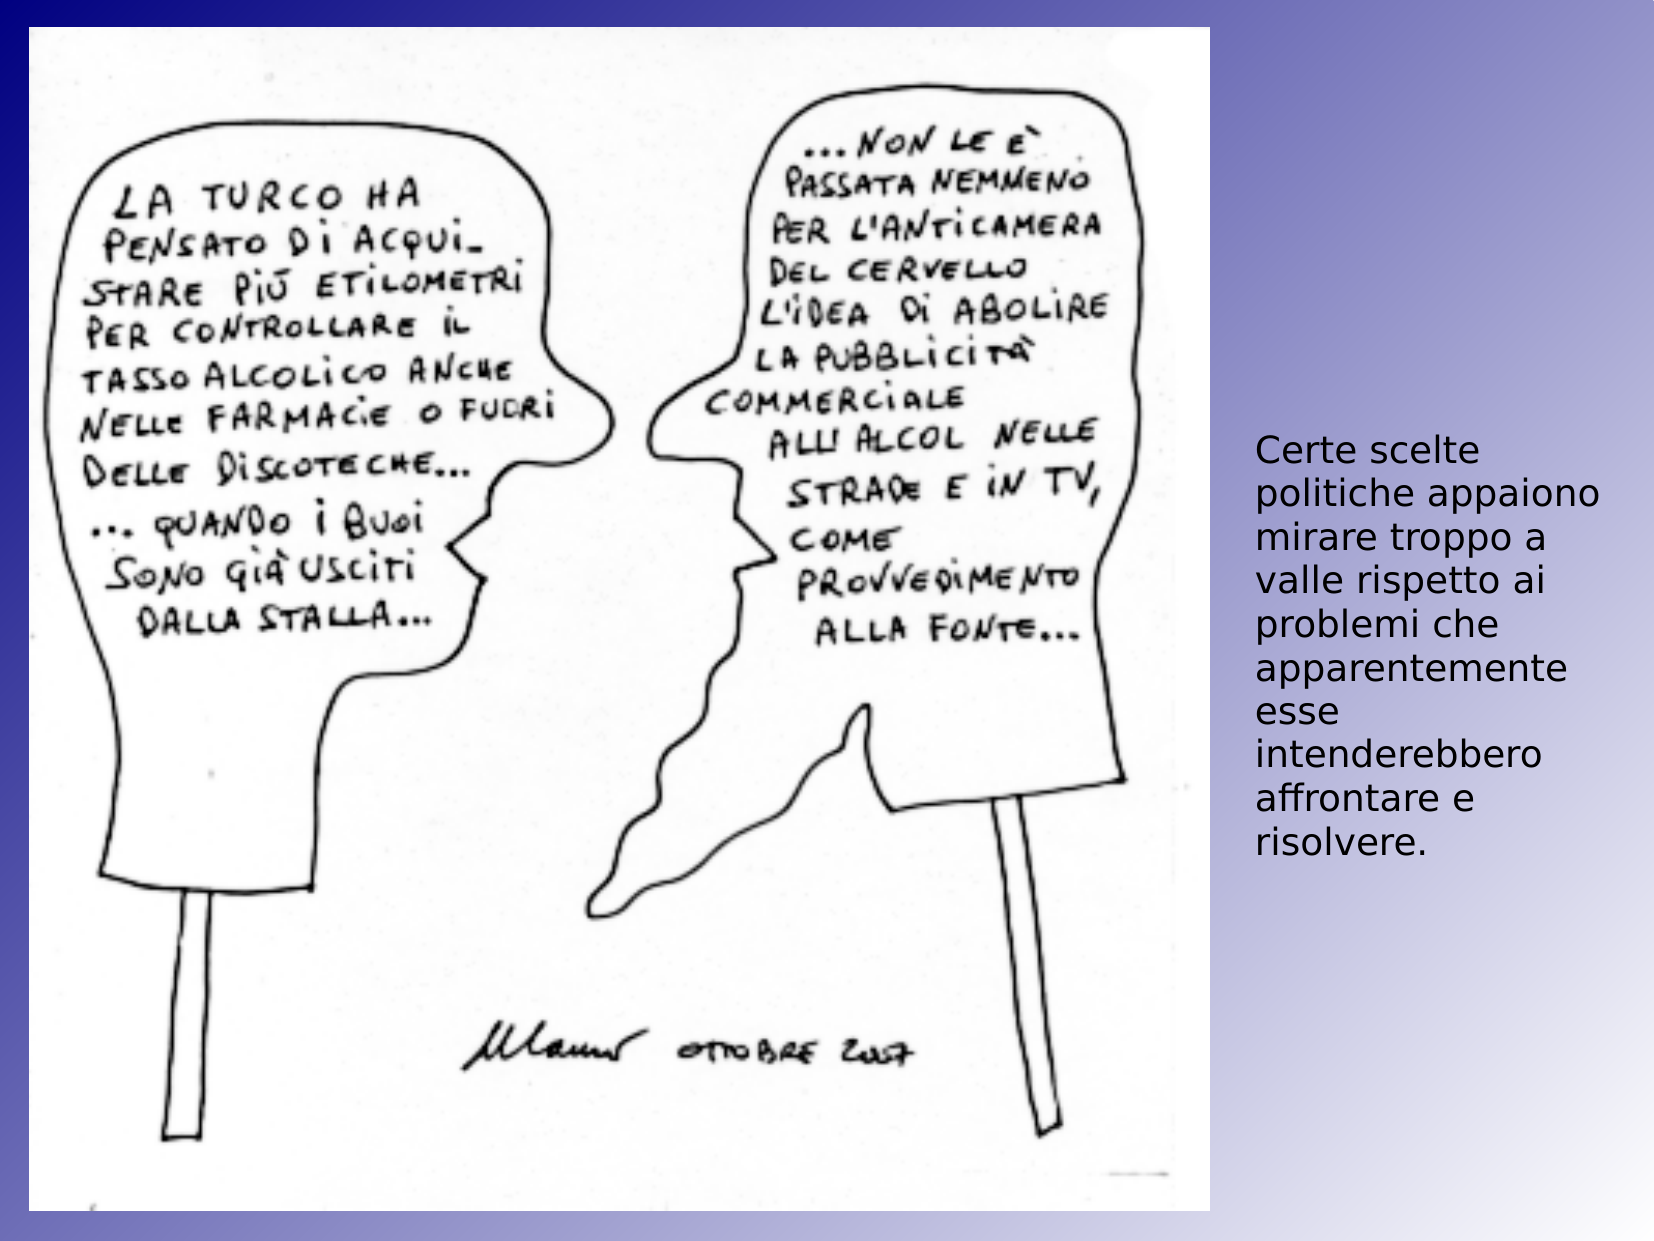

Certe scelte politiche appaiono mirare troppo a valle rispetto ai problemi che apparentemente esse intenderebbero affrontare e risolvere.